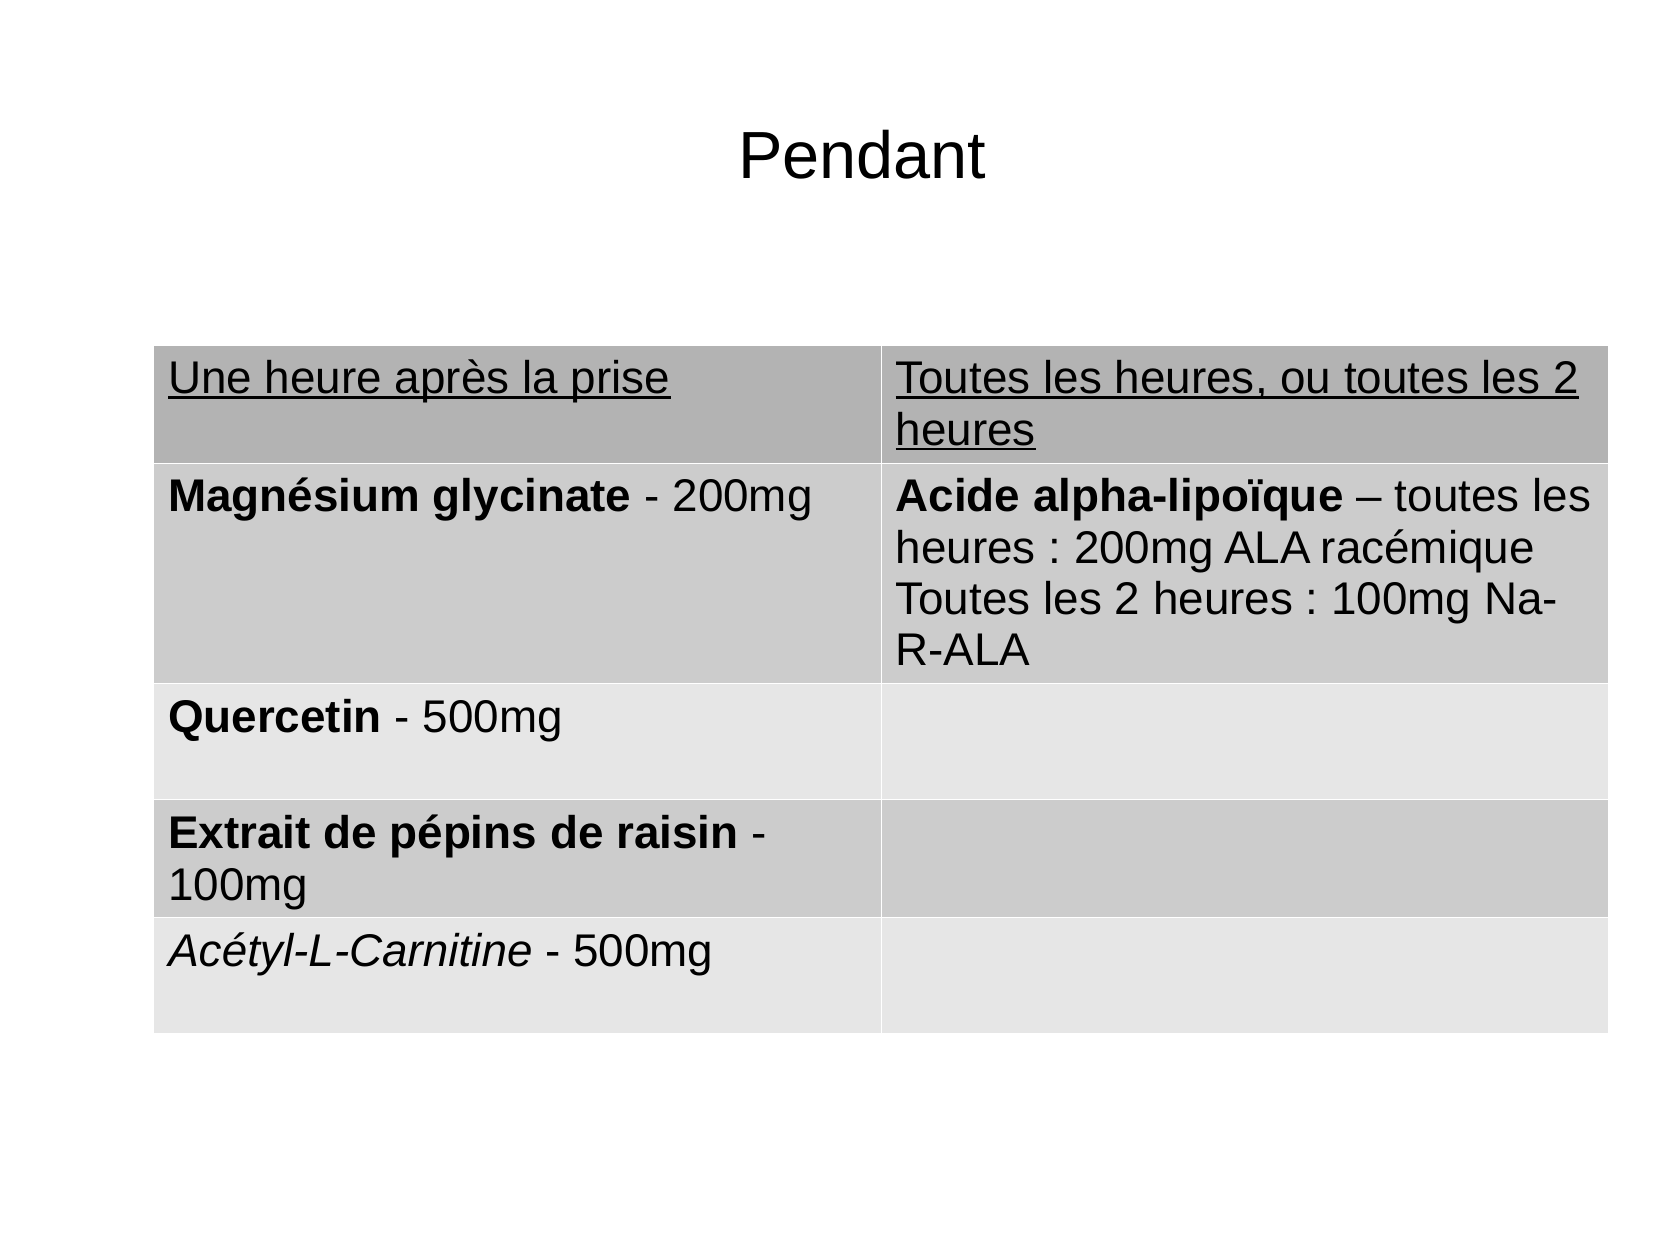

# Pendant
| Une heure après la prise | Toutes les heures, ou toutes les 2 heures |
| --- | --- |
| Magnésium glycinate - 200mg | Acide alpha-lipoïque – toutes les heures : 200mg ALA racémique Toutes les 2 heures : 100mg Na-R-ALA |
| Quercetin - 500mg | |
| Extrait de pépins de raisin - 100mg | |
| Acétyl-L-Carnitine - 500mg | |